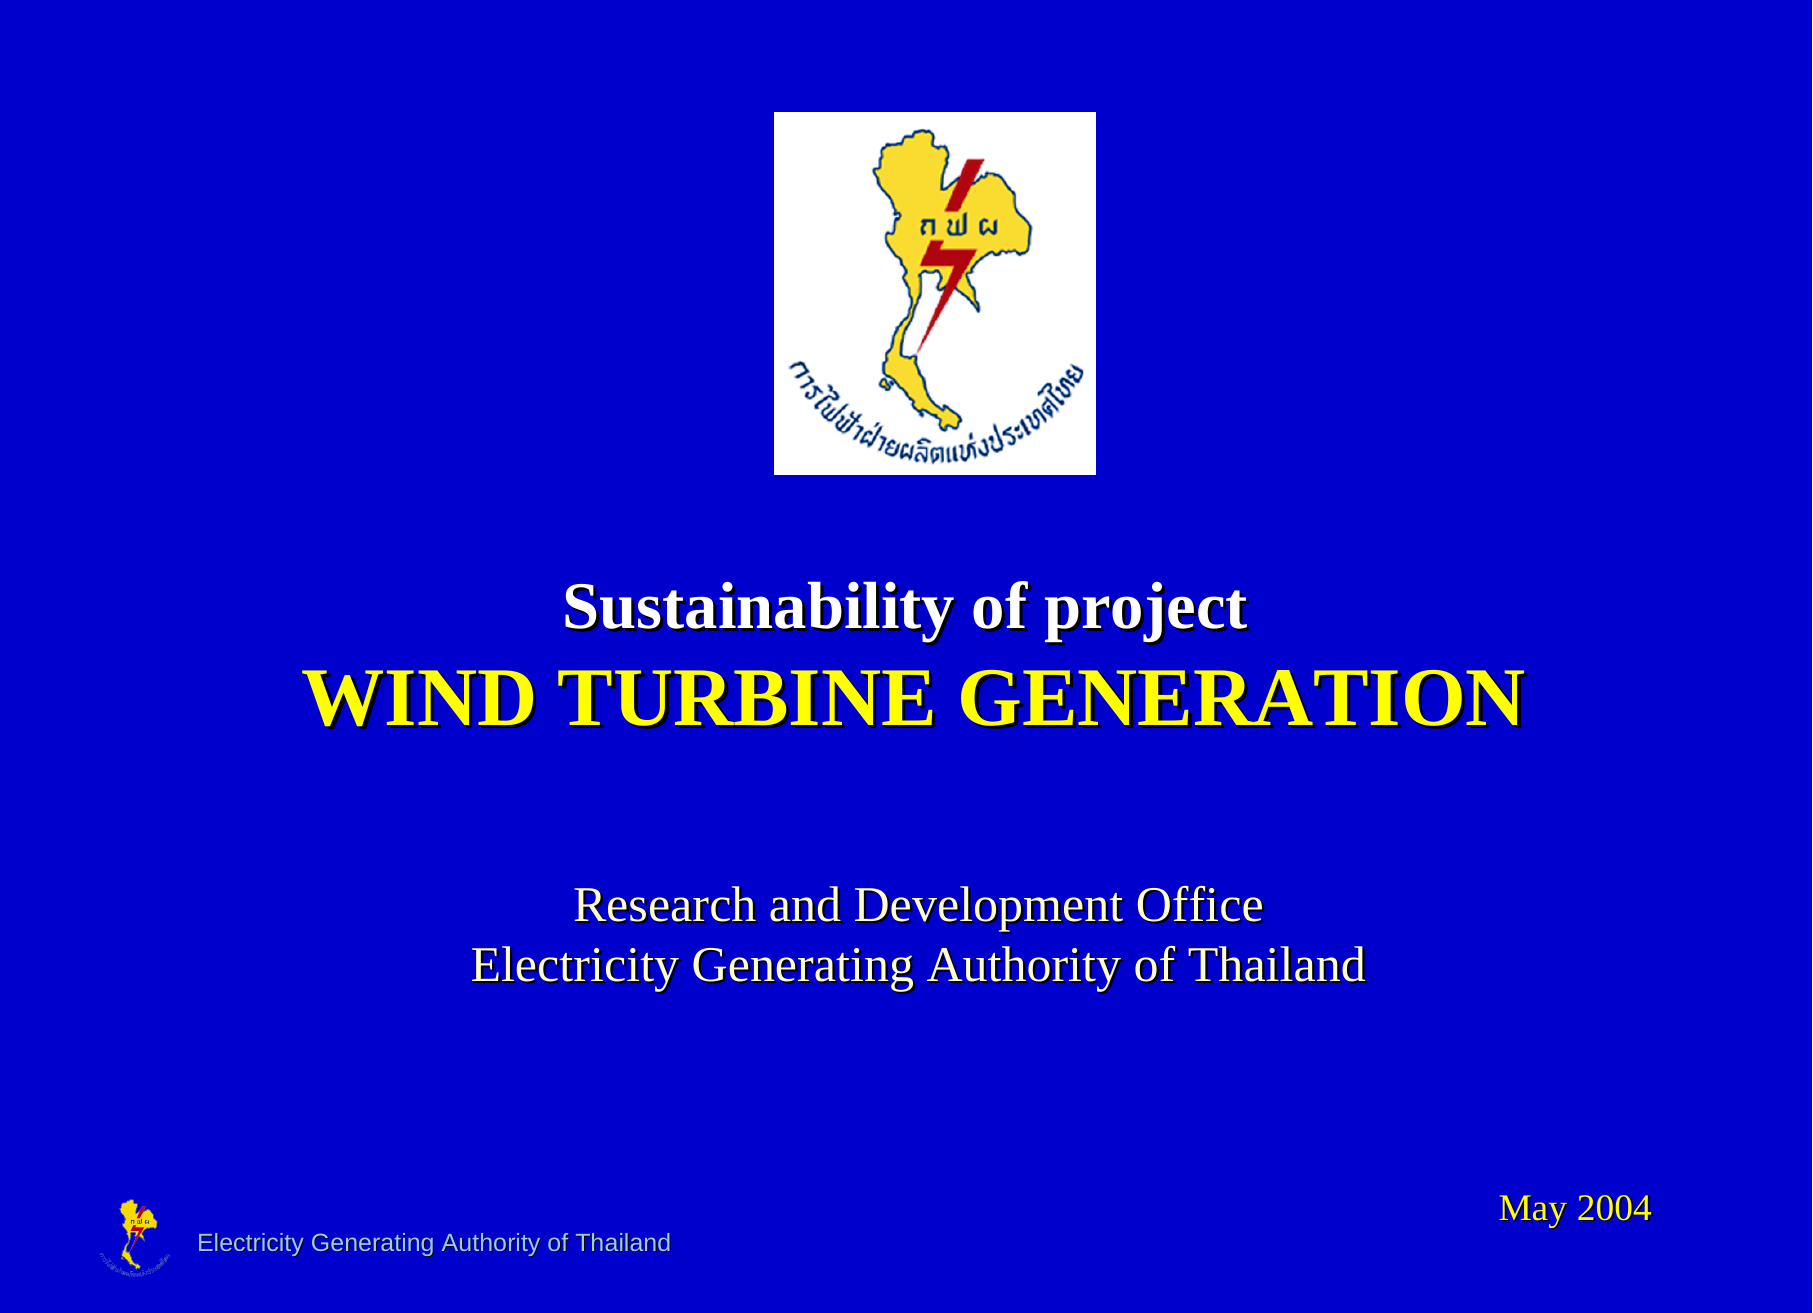

Sustainability of project
WIND TURBINE GENERATION
Research and Development Office
Electricity Generating Authority of Thailand
 May 2004